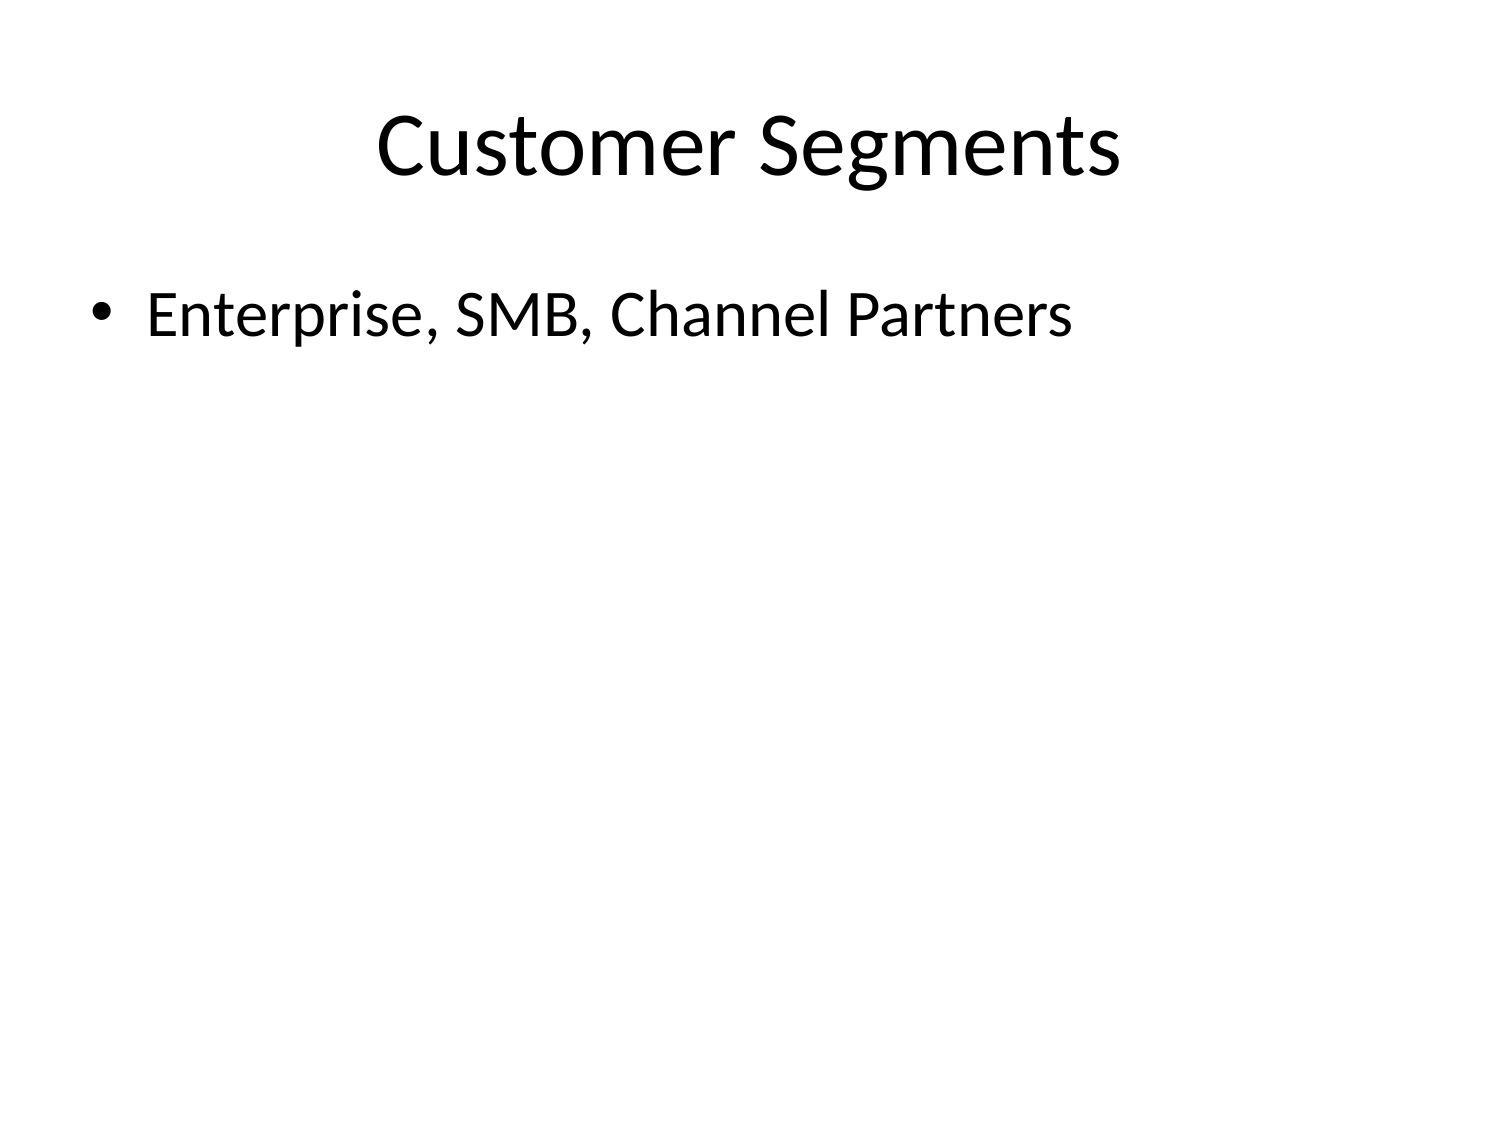

# Customer Segments
Enterprise, SMB, Channel Partners